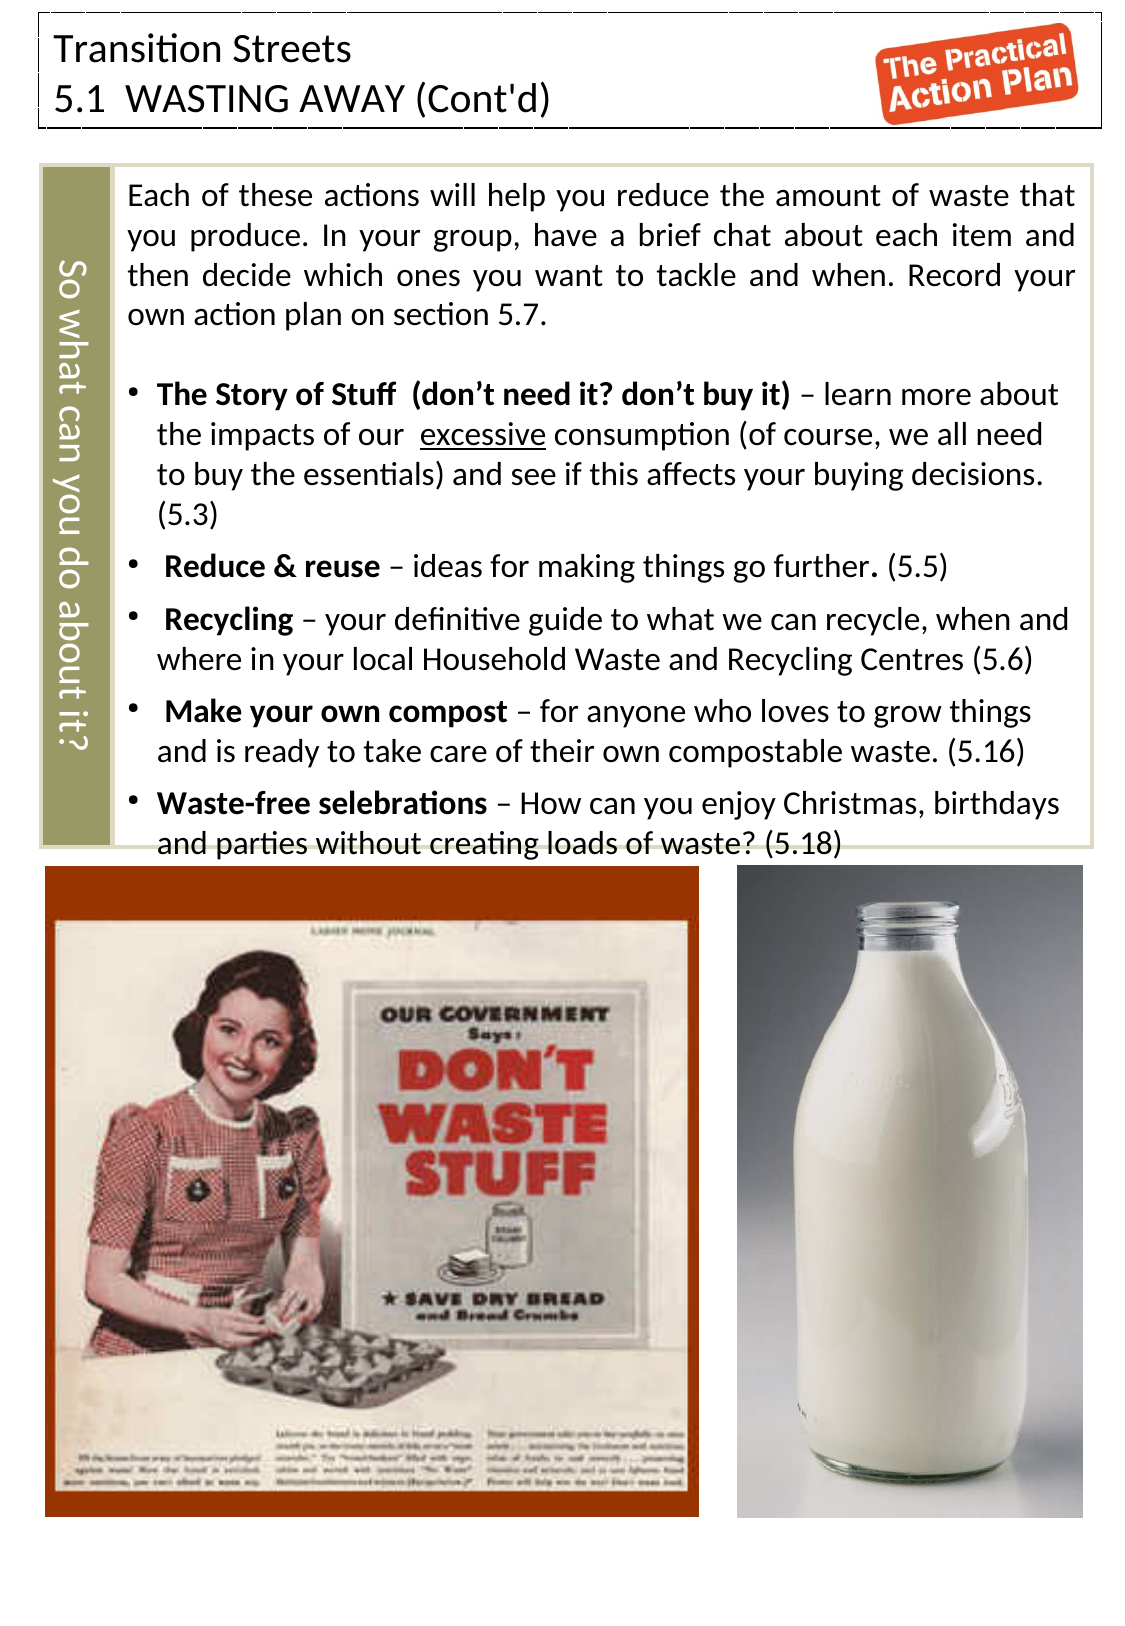

Transition Streets
5.1 WASTING AWAY (Cont'd)
So what can you do about it?
Each of these actions will help you reduce the amount of waste that you produce. In your group, have a brief chat about each item and then decide which ones you want to tackle and when. Record your own action plan on section 5.7.
The Story of Stuff (don’t need it? don’t buy it) – learn more about the impacts of our excessive consumption (of course, we all need to buy the essentials) and see if this affects your buying decisions. (5.3)
 Reduce & reuse – ideas for making things go further. (5.5)
 Recycling – your definitive guide to what we can recycle, when and where in your local Household Waste and Recycling Centres (5.6)
 Make your own compost – for anyone who loves to grow things and is ready to take care of their own compostable waste. (5.16)
Waste-free selebrations – How can you enjoy Christmas, birthdays and parties without creating loads of waste? (5.18)